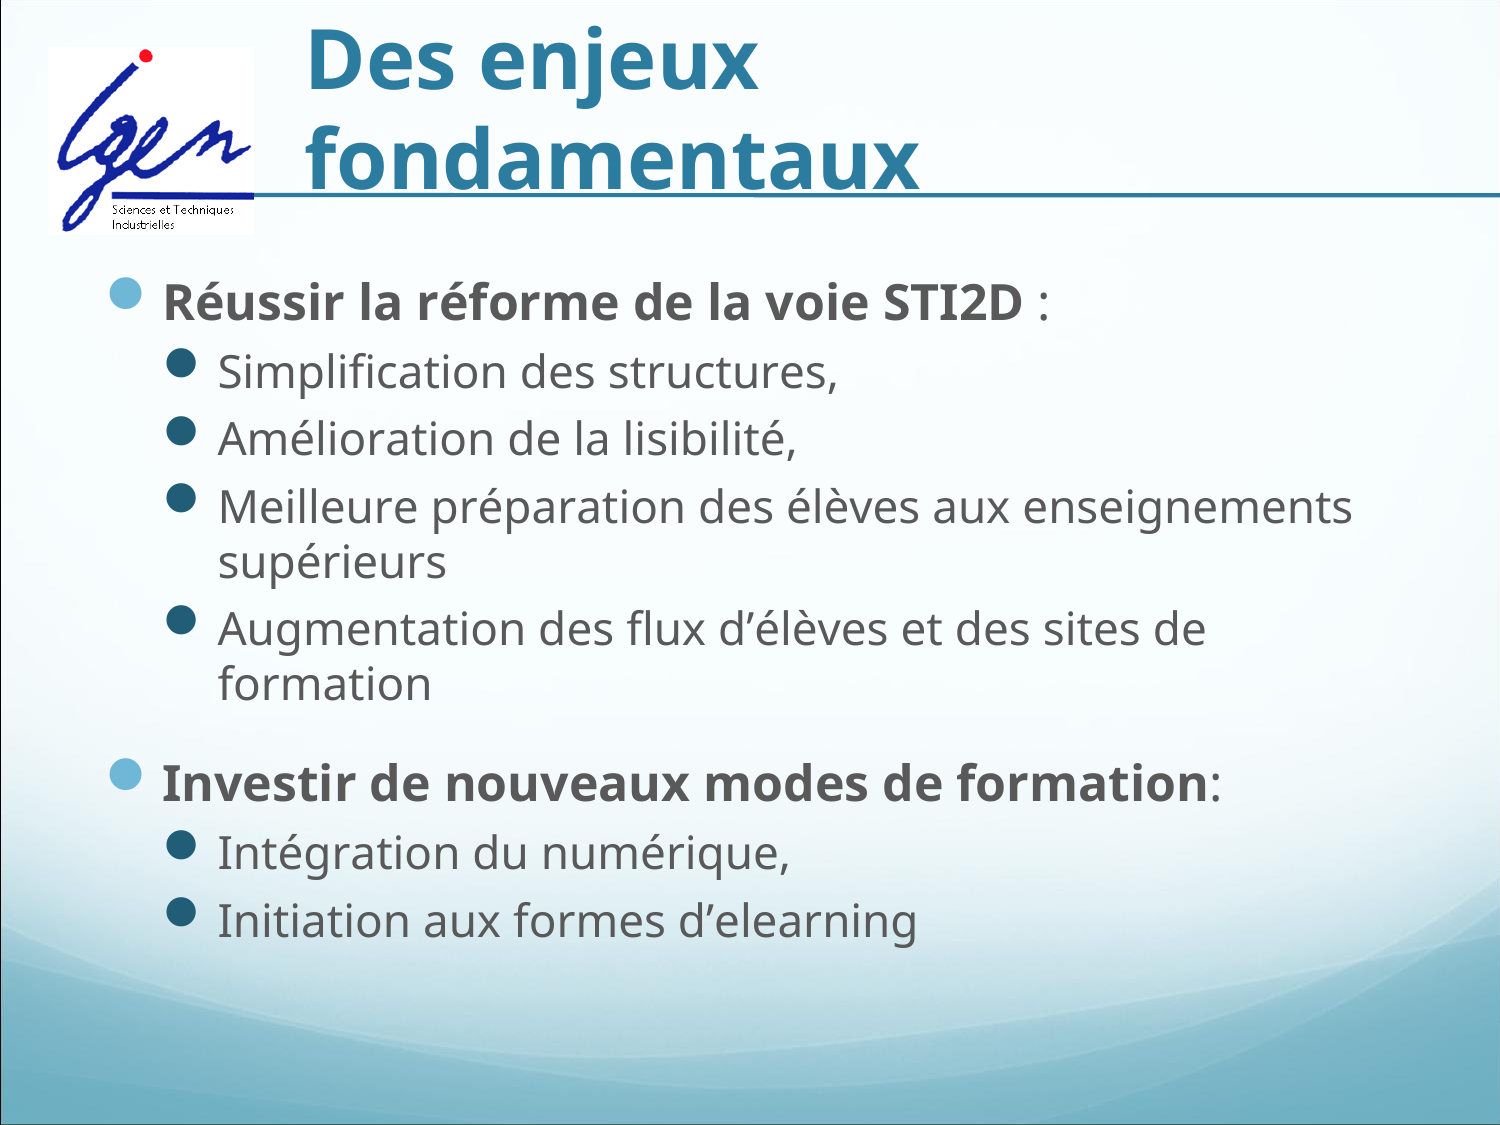

# Des enjeux fondamentaux
Réussir la réforme de la voie STI2D :
Simplification des structures,
Amélioration de la lisibilité,
Meilleure préparation des élèves aux enseignements supérieurs
Augmentation des flux d’élèves et des sites de formation
Investir de nouveaux modes de formation:
Intégration du numérique,
Initiation aux formes d’elearning